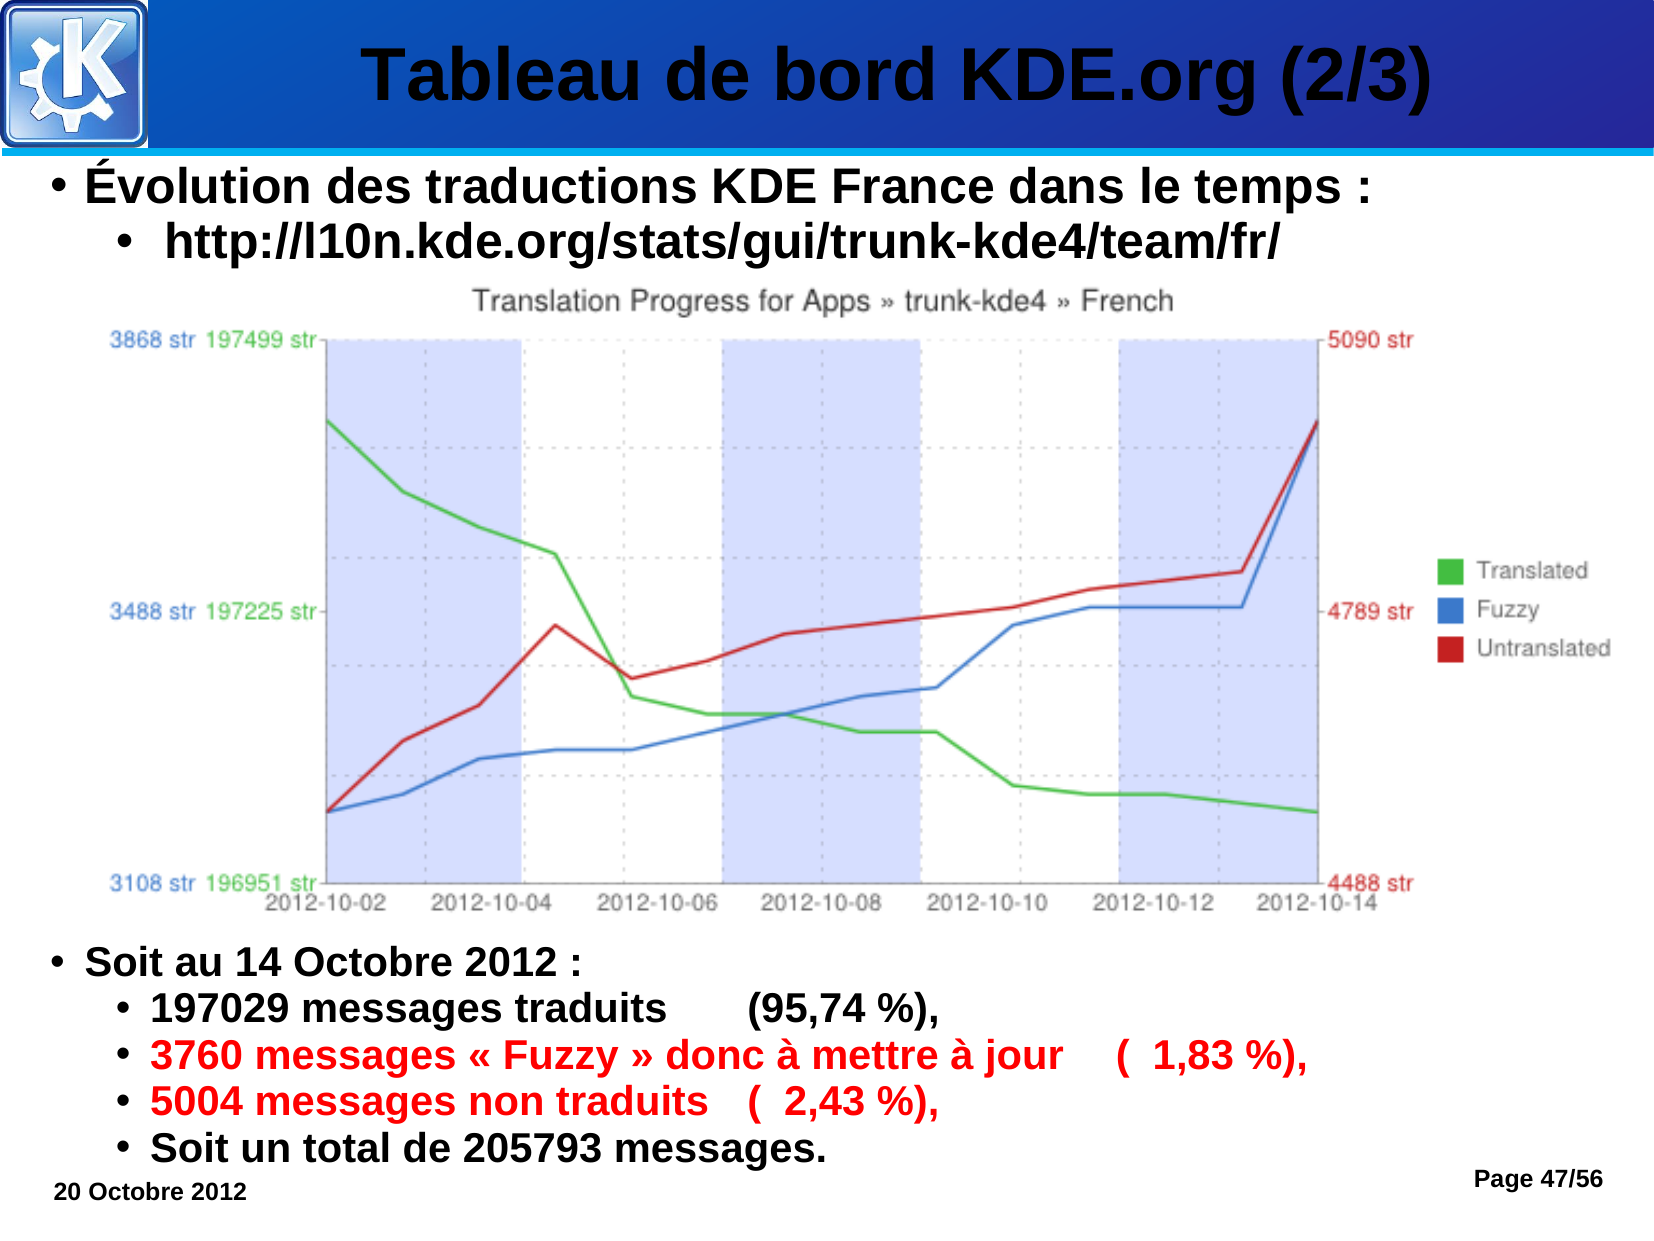

Tableau de bord KDE.org (2/3)
Évolution des traductions KDE France dans le temps :
 http://l10n.kde.org/stats/gui/trunk-kde4/team/fr/
Soit au 14 Octobre 2012 :
197029 messages traduits 	(95,74 %),
3760 messages « Fuzzy » donc à mettre à jour 	( 1,83 %),
5004 messages non traduits 	( 2,43 %),
Soit un total de 205793 messages.